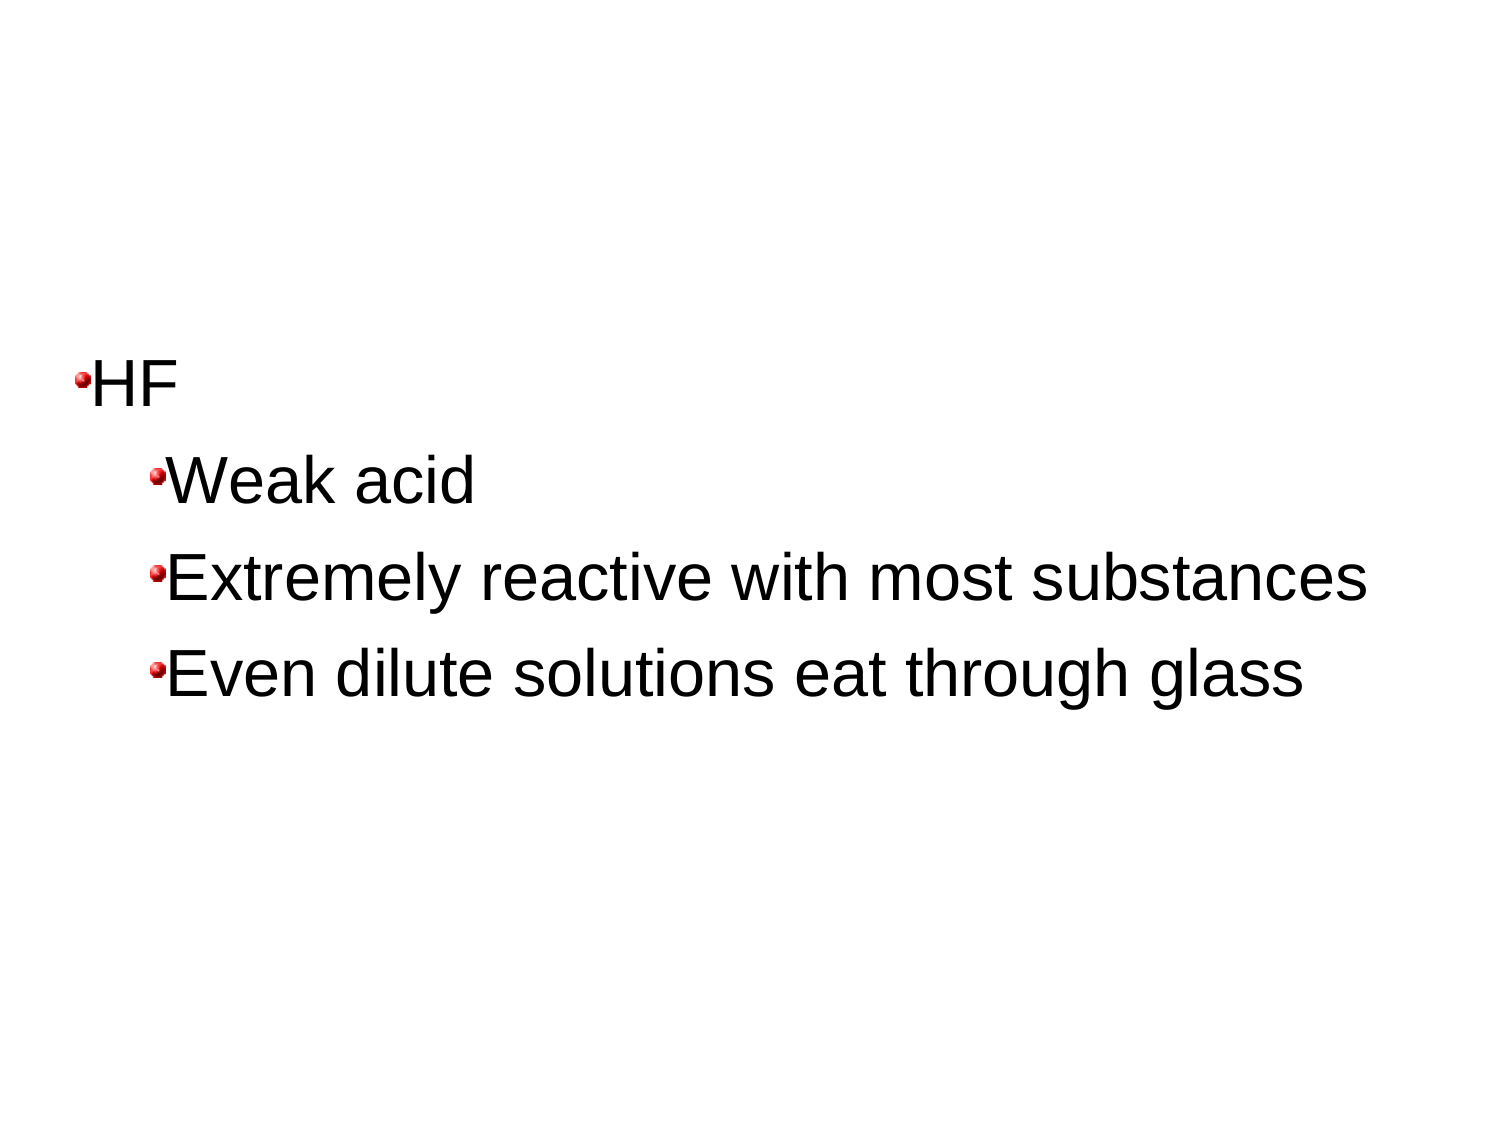

# HF
Weak acid
Extremely reactive with most substances
Even dilute solutions eat through glass